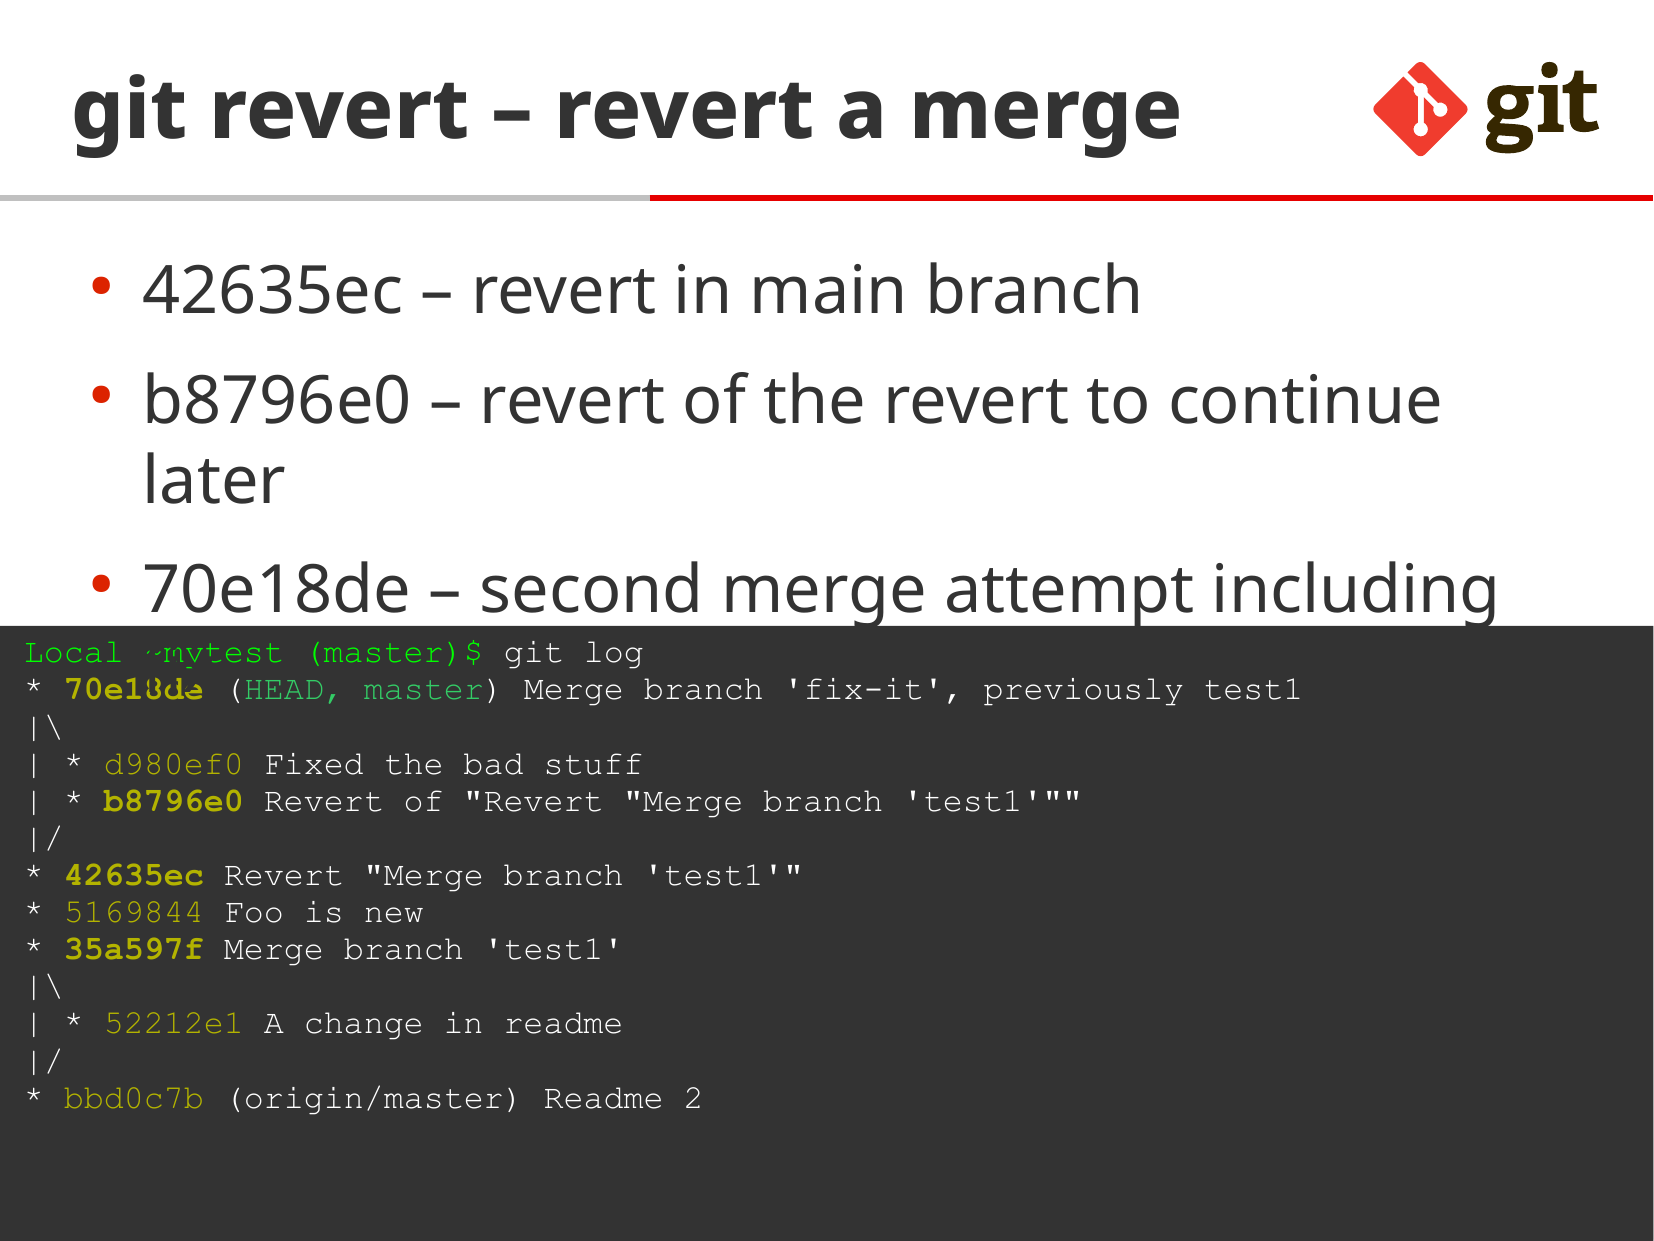

# git revert – revert a merge
42635ec – revert in main branch
b8796e0 – revert of the revert to continue later
70e18de – second merge attempt including fix
Local ~mytest (master)$ git log
* 70e18de (HEAD, master) Merge branch 'fix-it', previously test1
|\
| * d980ef0 Fixed the bad stuff
| * b8796e0 Revert of "Revert "Merge branch 'test1'""
|/
* 42635ec Revert "Merge branch 'test1'"
* 5169844 Foo is new
* 35a597f Merge branch 'test1'
|\
| * 52212e1 A change in readme
|/
* bbd0c7b (origin/master) Readme 2
54